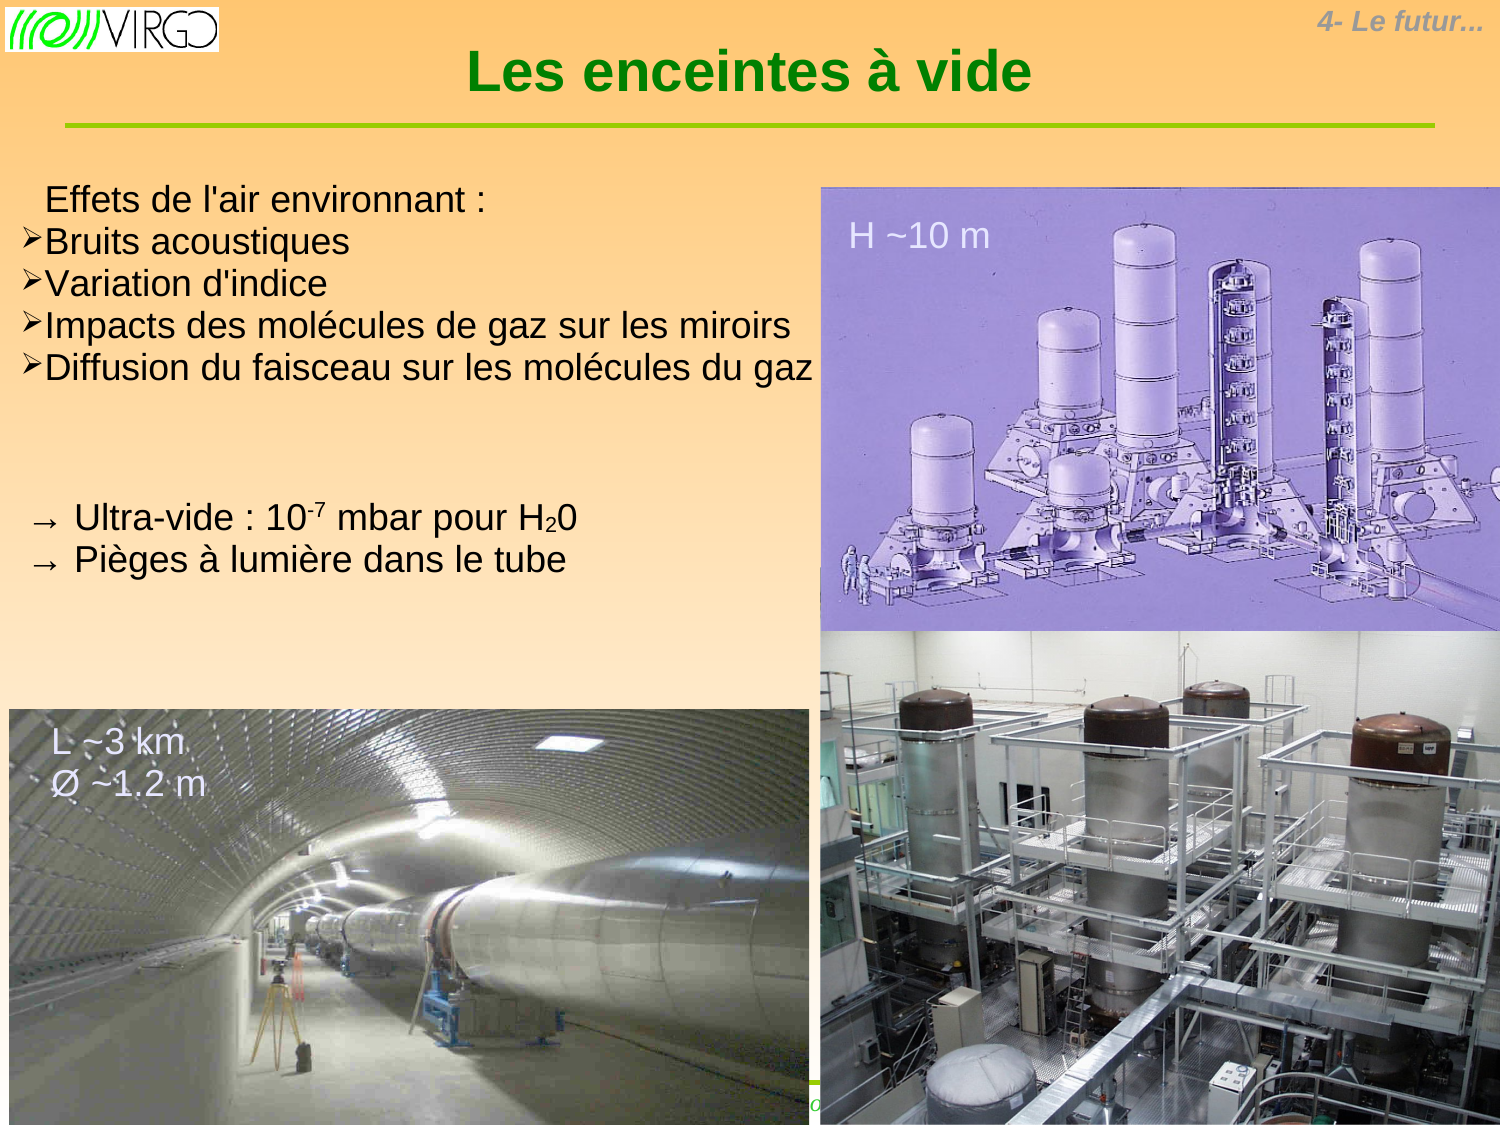

4- Le futur...
# Les enceintes à vide
Effets de l'air environnant :
Bruits acoustiques
Variation d'indice
Impacts des molécules de gaz sur les miroirs
Diffusion du faisceau sur les molécules du gaz
H ~10 m
→ Ultra-vide : 10-7 mbar pour H20
→ Pièges à lumière dans le tube
L ~3 km
Ø ~1.2 m
41